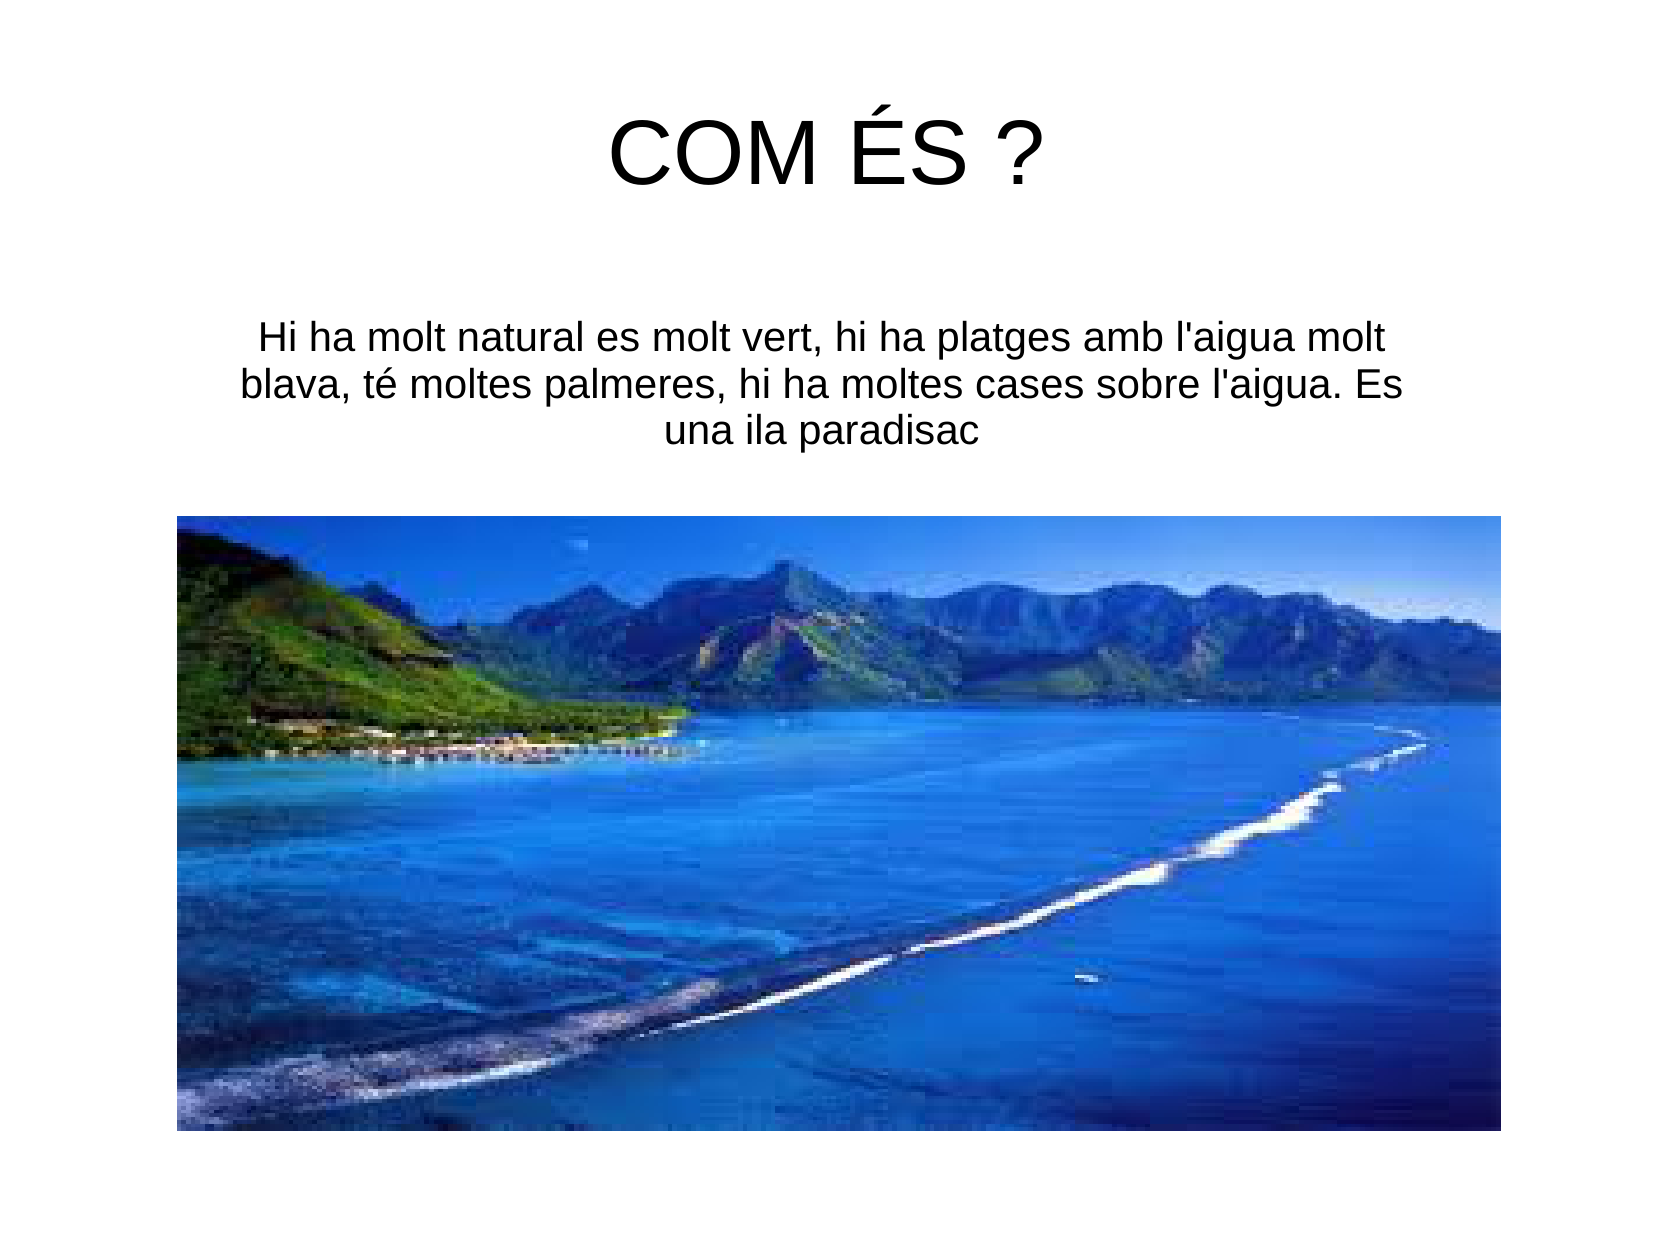

# COM ÉS ?
Hi ha molt natural es molt vert, hi ha platges amb l'aigua molt blava, té moltes palmeres, hi ha moltes cases sobre l'aigua. Es una ila paradisac